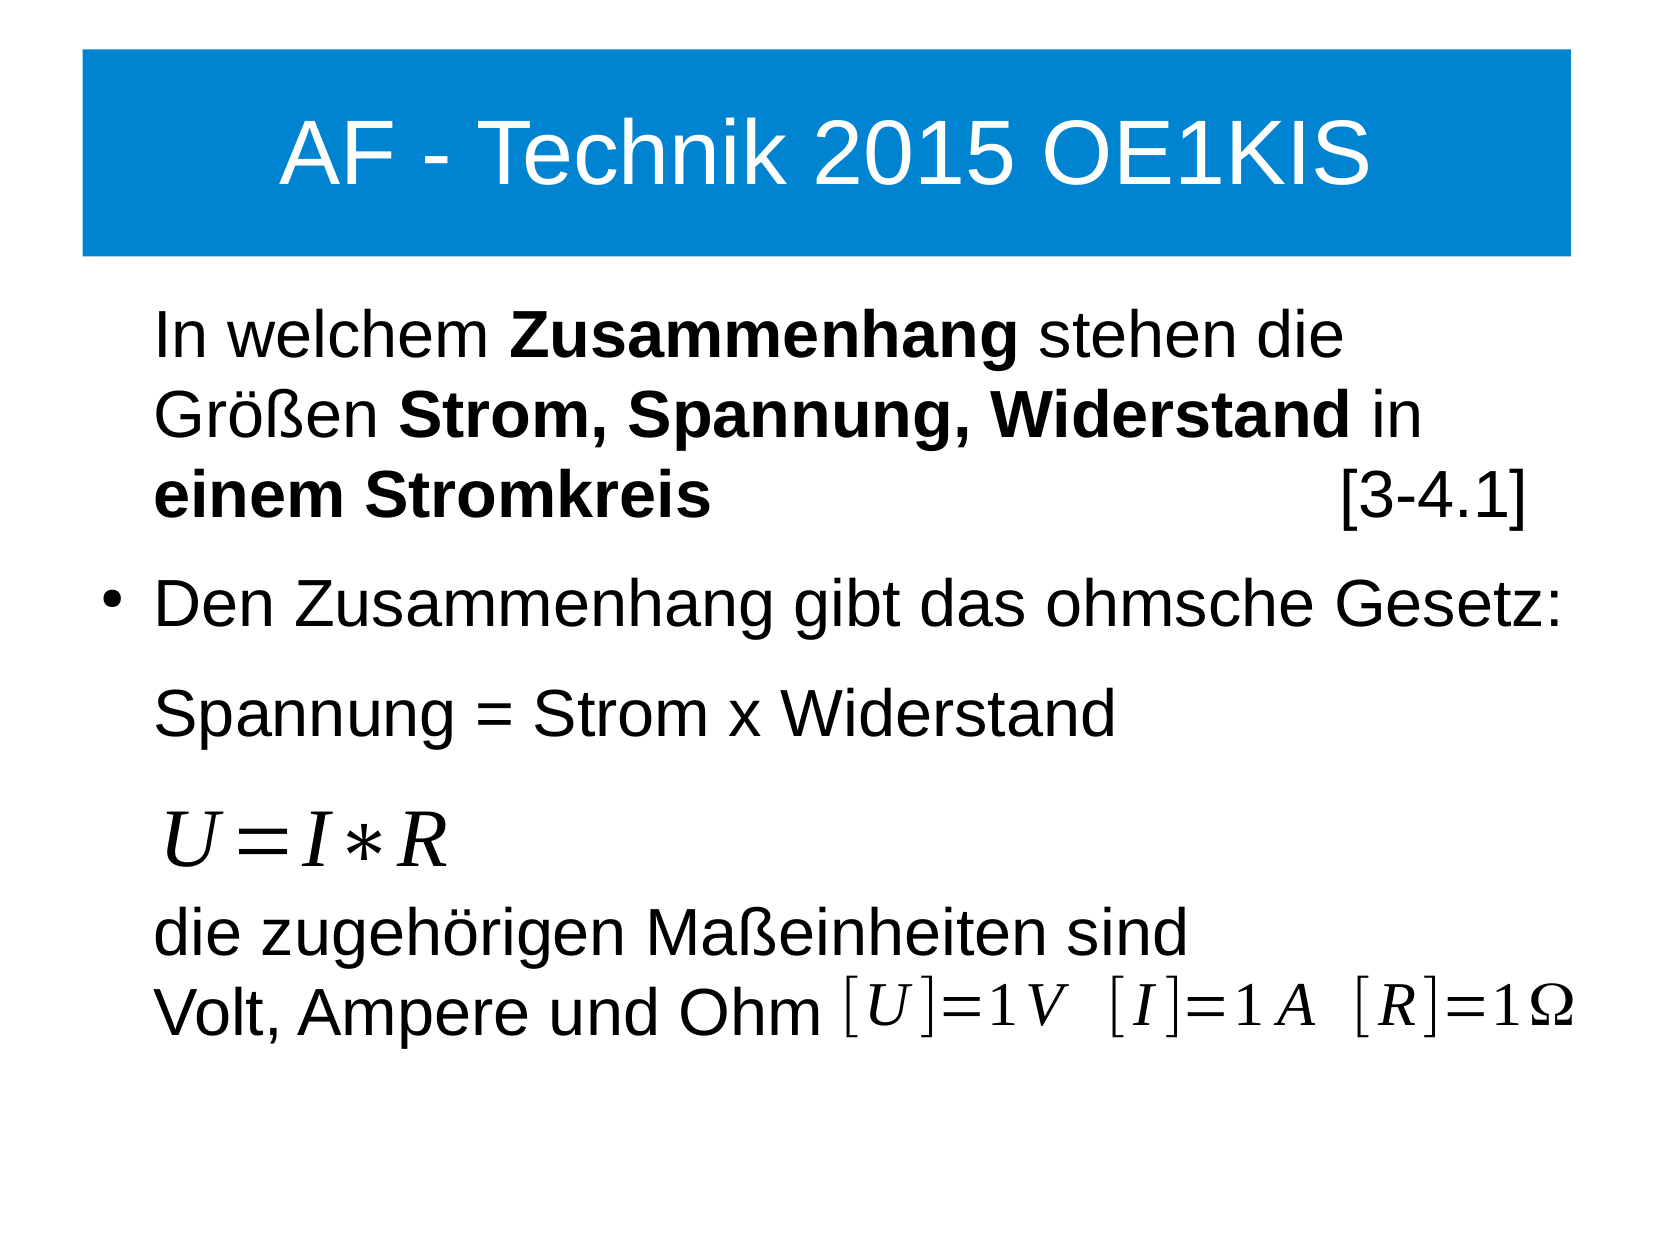

# AF - Technik 2015 OE1KIS
In welchem Zusammenhang stehen die Größen Strom, Spannung, Widerstand in einem Stromkreis [3-4.1]
Den Zusammenhang gibt das ohmsche Gesetz:
Spannung = Strom x Widerstand
die zugehörigen Maßeinheiten sind
Volt, Ampere und Ohm